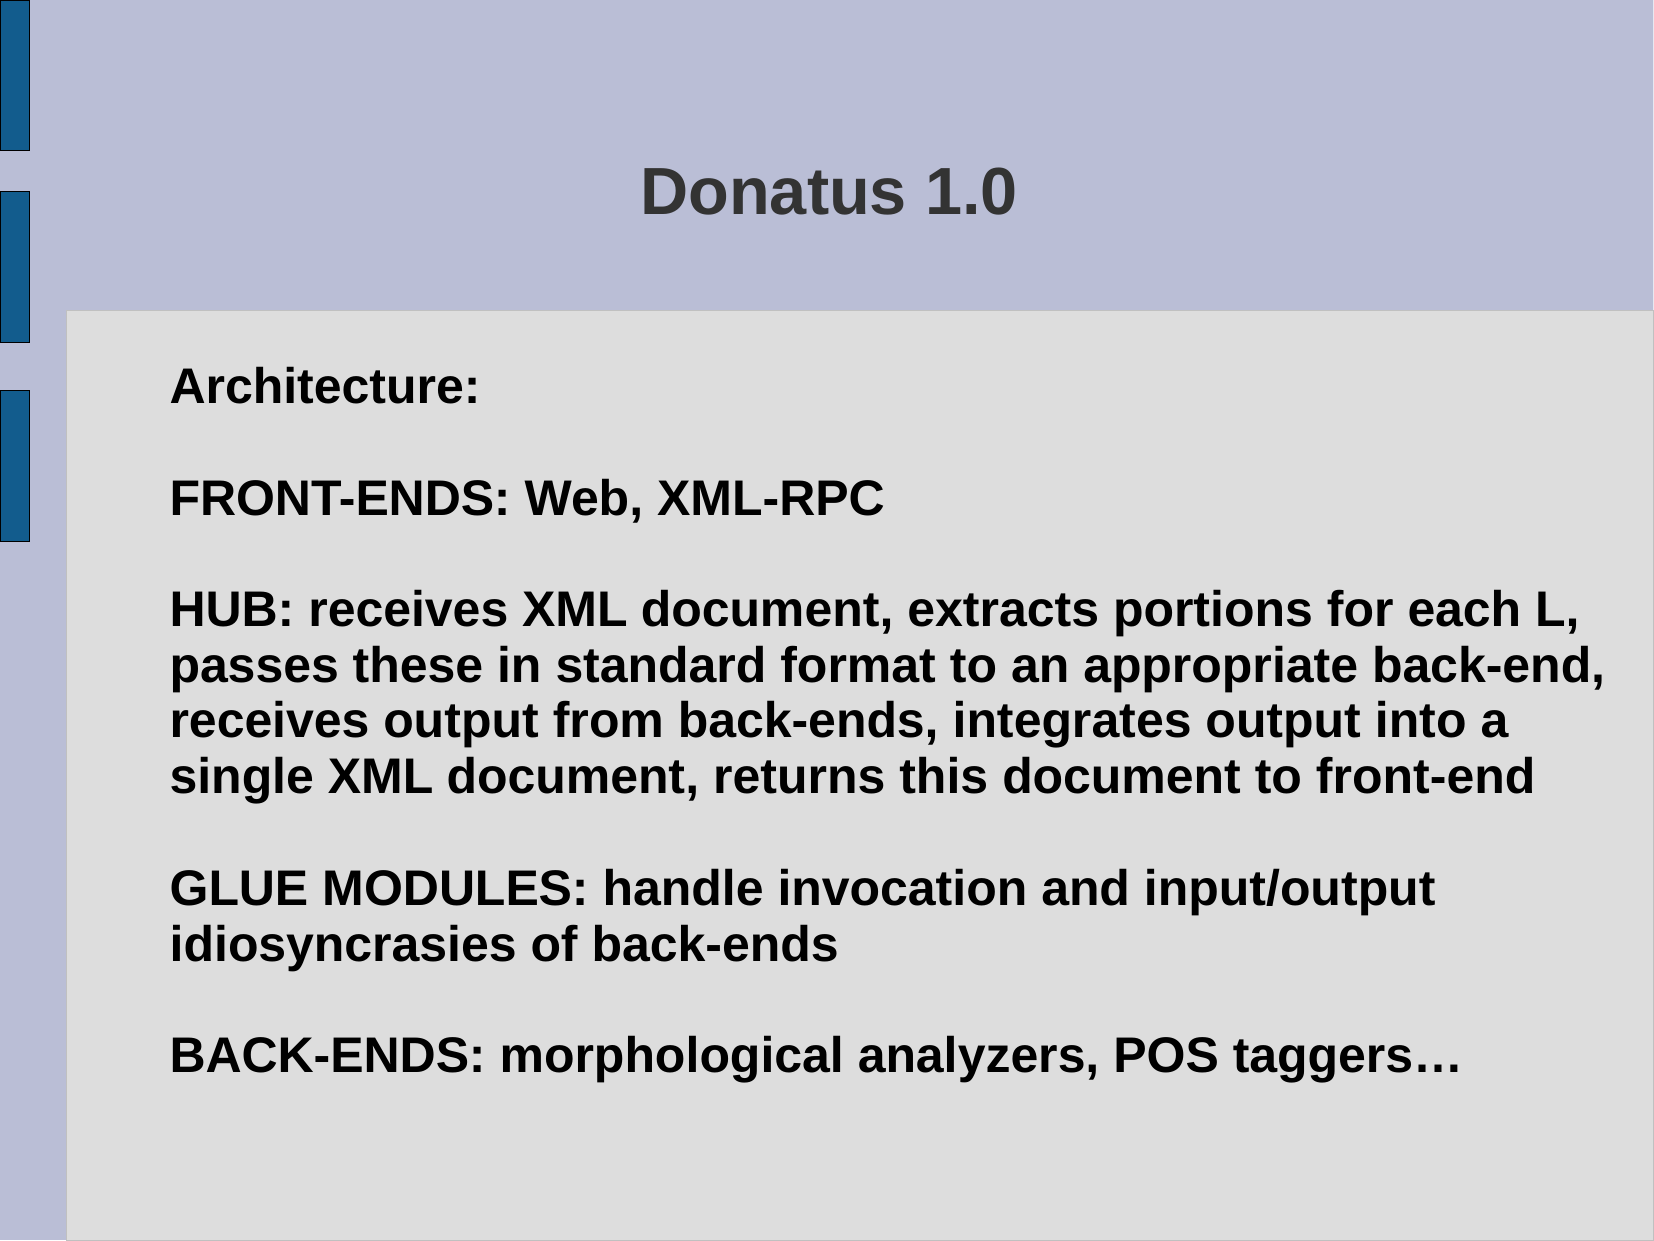

# Donatus 1.0
Architecture:
FRONT-ENDS: Web, XML-RPC
HUB: receives XML document, extracts portions for each L, passes these in standard format to an appropriate back-end, receives output from back-ends, integrates output into a single XML document, returns this document to front-end
GLUE MODULES: handle invocation and input/output idiosyncrasies of back-ends
BACK-ENDS: morphological analyzers, POS taggers…